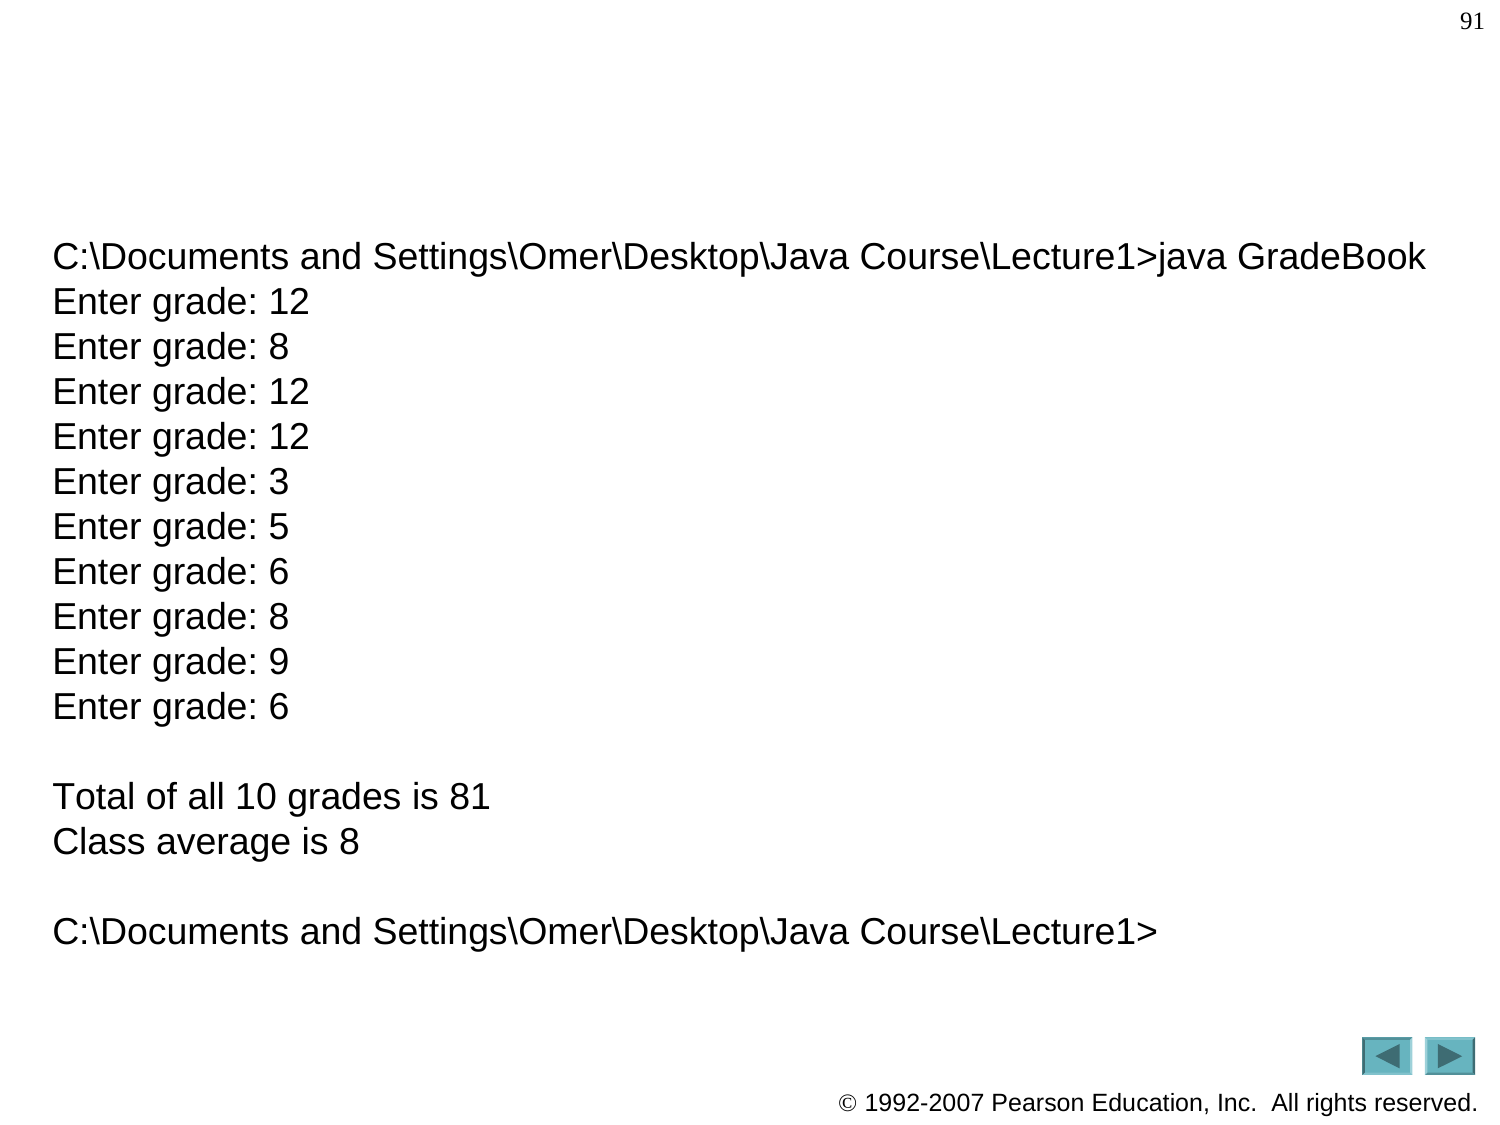

91
C:\Documents and Settings\Omer\Desktop\Java Course\Lecture1>java GradeBook
Enter grade: 12
Enter grade: 8
Enter grade: 12
Enter grade: 12
Enter grade: 3
Enter grade: 5
Enter grade: 6
Enter grade: 8
Enter grade: 9
Enter grade: 6
Total of all 10 grades is 81
Class average is 8
C:\Documents and Settings\Omer\Desktop\Java Course\Lecture1>